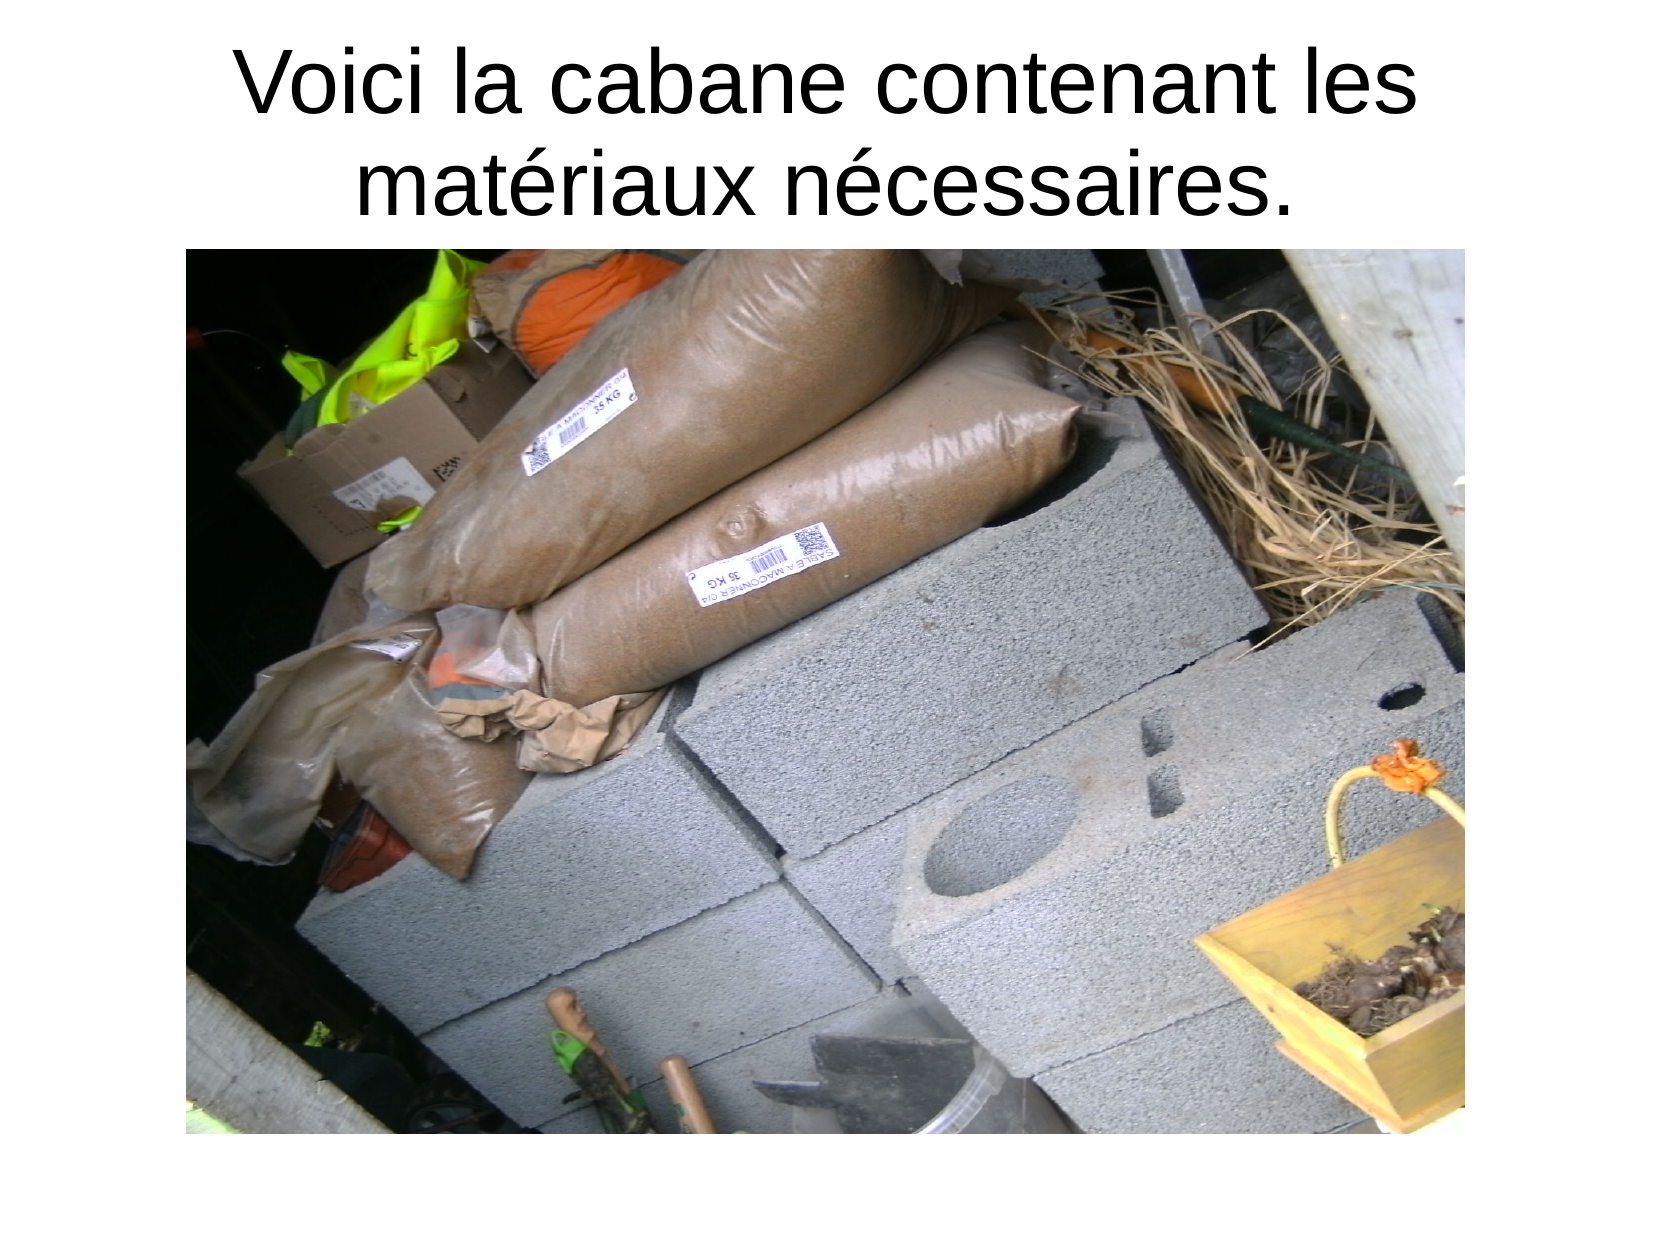

# Voici la cabane contenant les matériaux nécessaires.